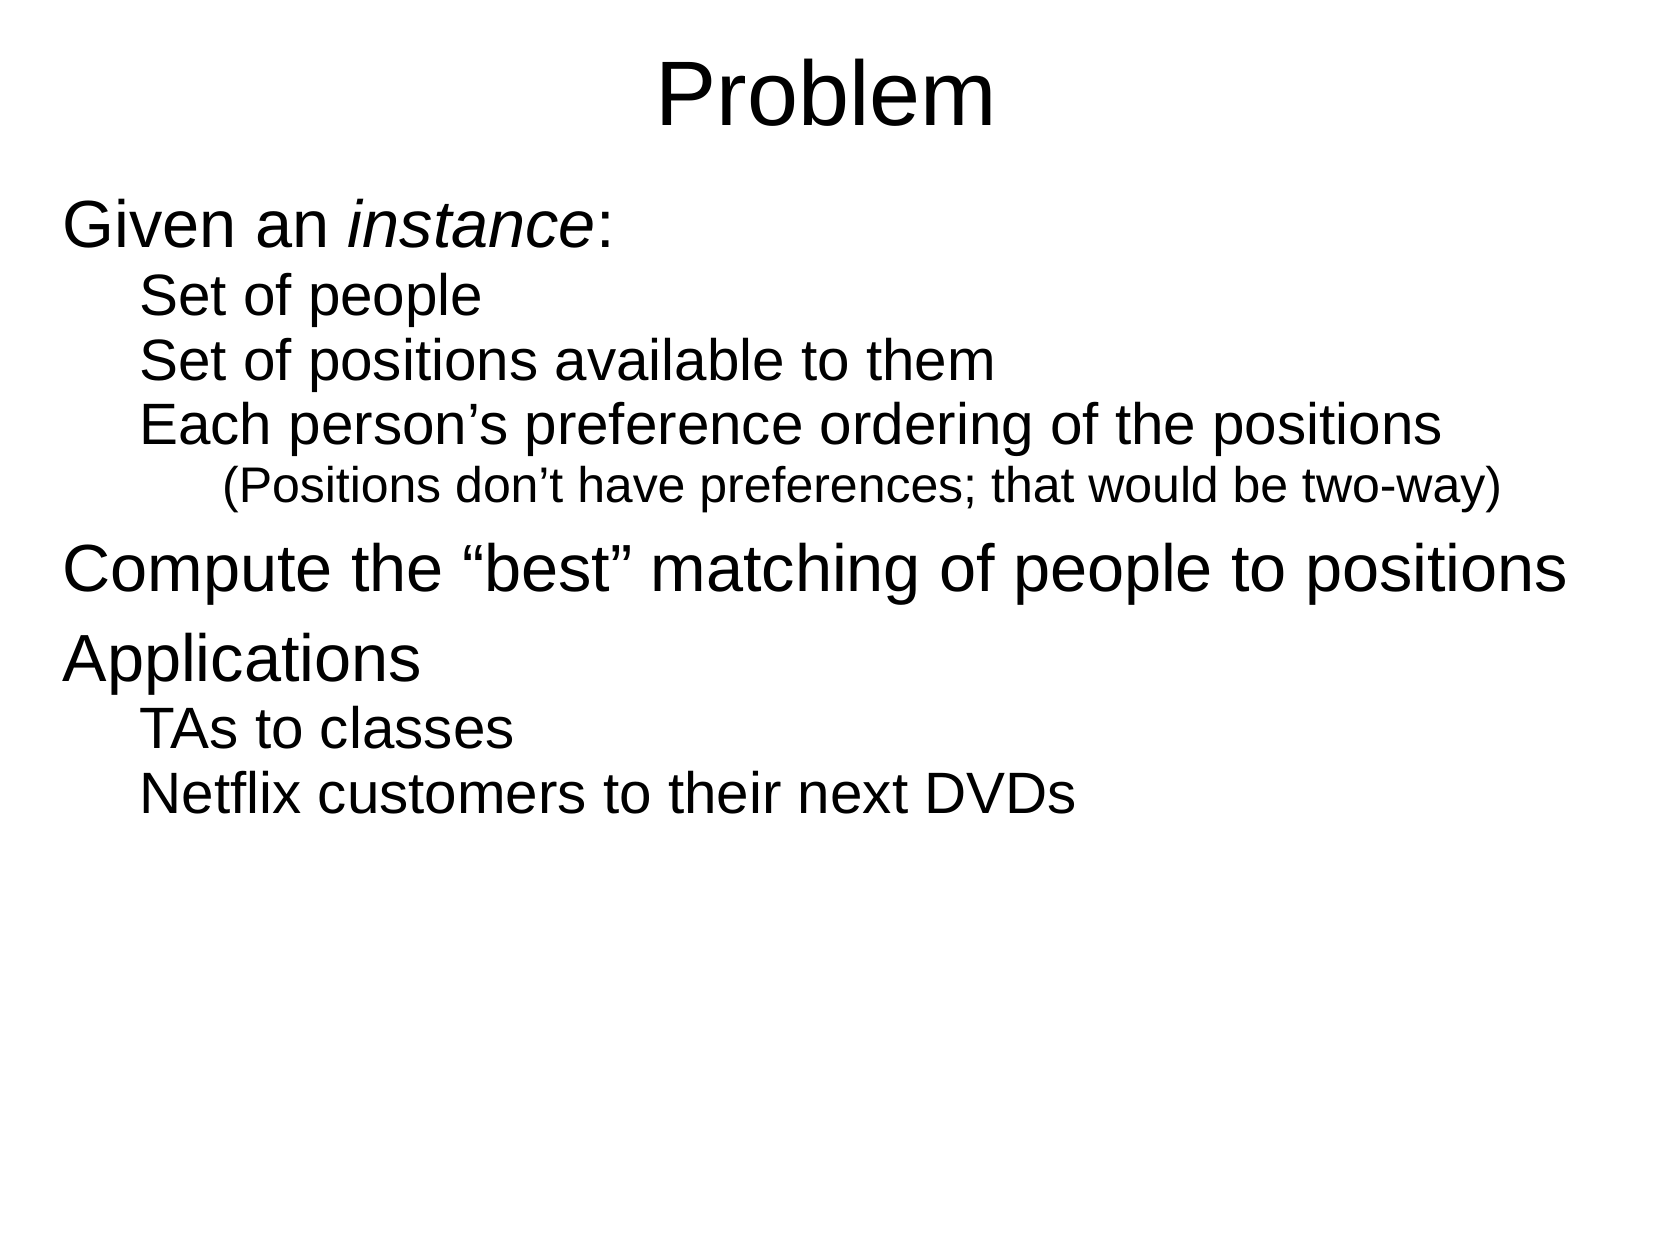

# Problem
Given an instance:
Set of people
Set of positions available to them
Each person’s preference ordering of the positions
(Positions don’t have preferences; that would be two-way)
Compute the “best” matching of people to positions
Applications
TAs to classes
Netflix customers to their next DVDs